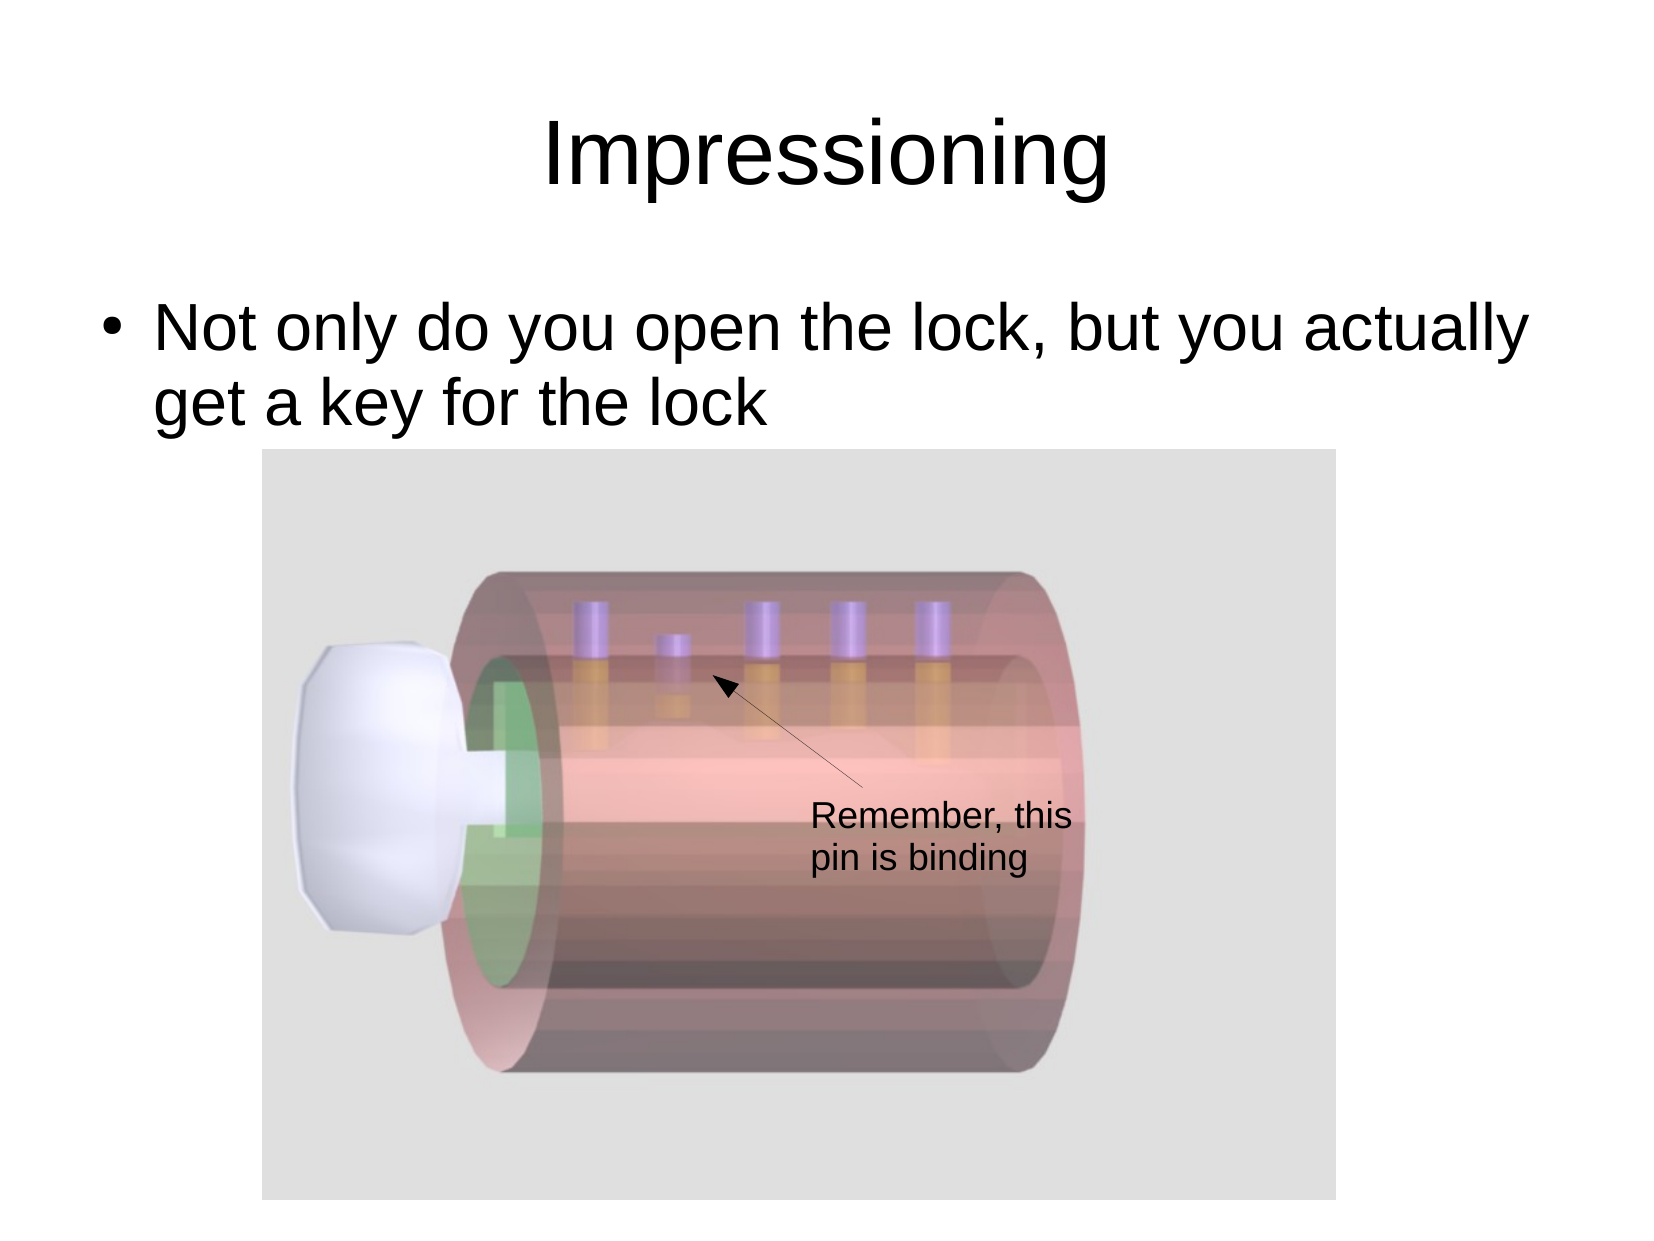

# Impressioning
Not only do you open the lock, but you actually get a key for the lock
Remember, this
pin is binding